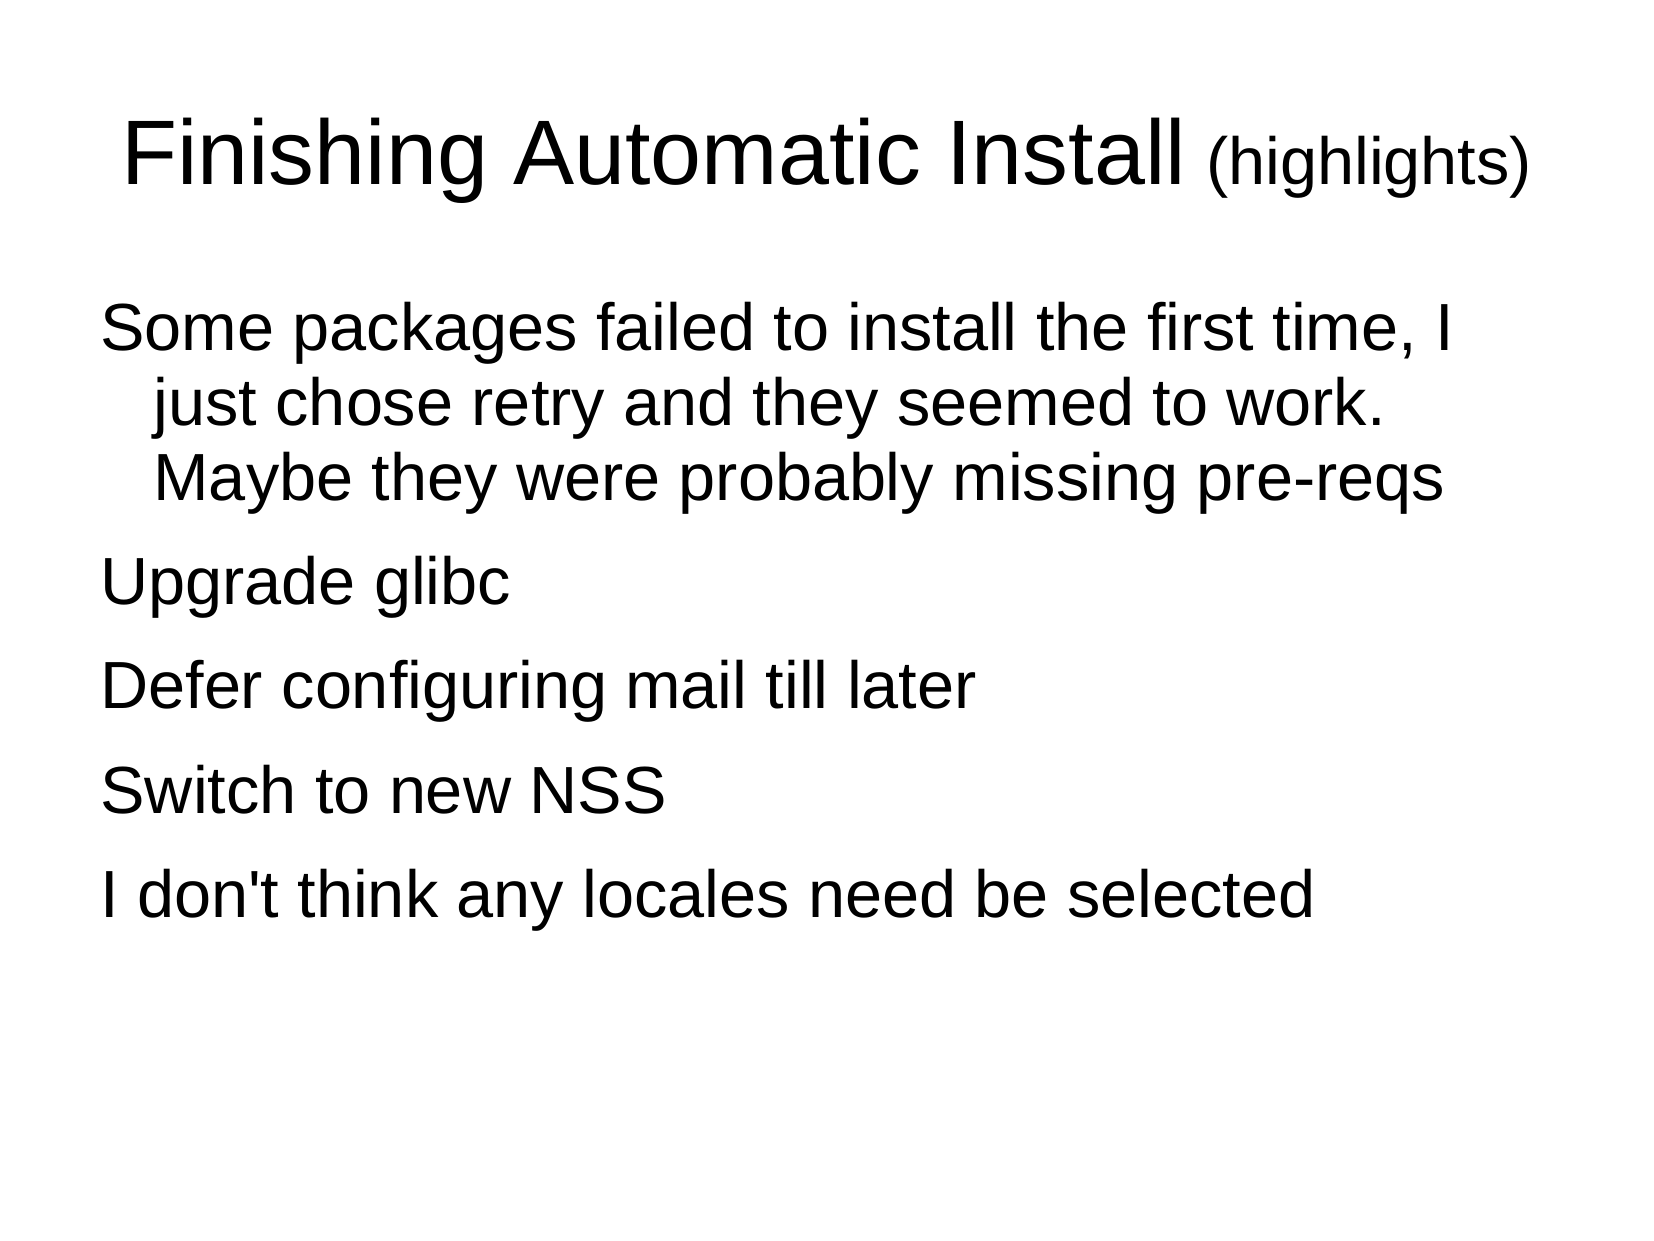

# Finishing Automatic Install (highlights)
Some packages failed to install the first time, I just chose retry and they seemed to work. Maybe they were probably missing pre-reqs
Upgrade glibc
Defer configuring mail till later
Switch to new NSS
I don't think any locales need be selected